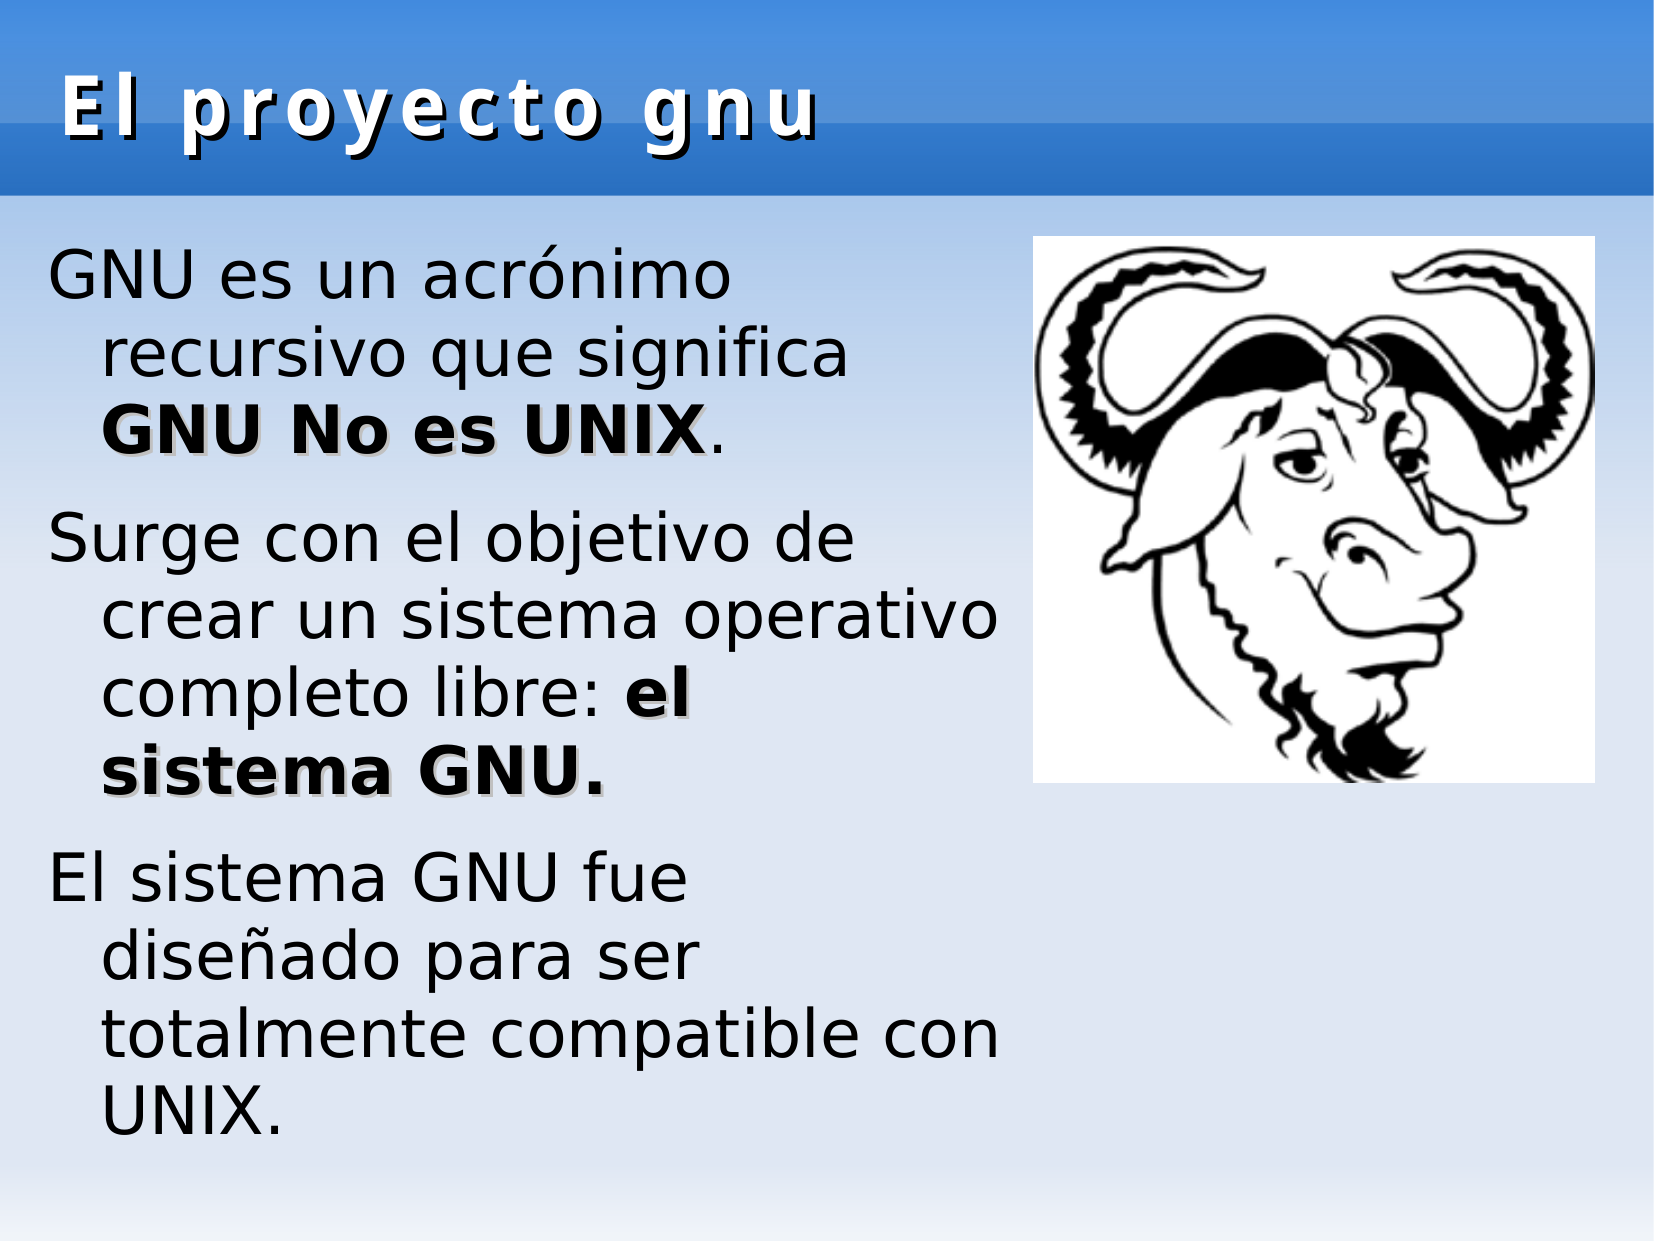

# El proyecto gnu
GNU es un acrónimo recursivo que significa GNU No es UNIX.
Surge con el objetivo de crear un sistema operativo completo libre: el sistema GNU.
El sistema GNU fue diseñado para ser totalmente compatible con UNIX.